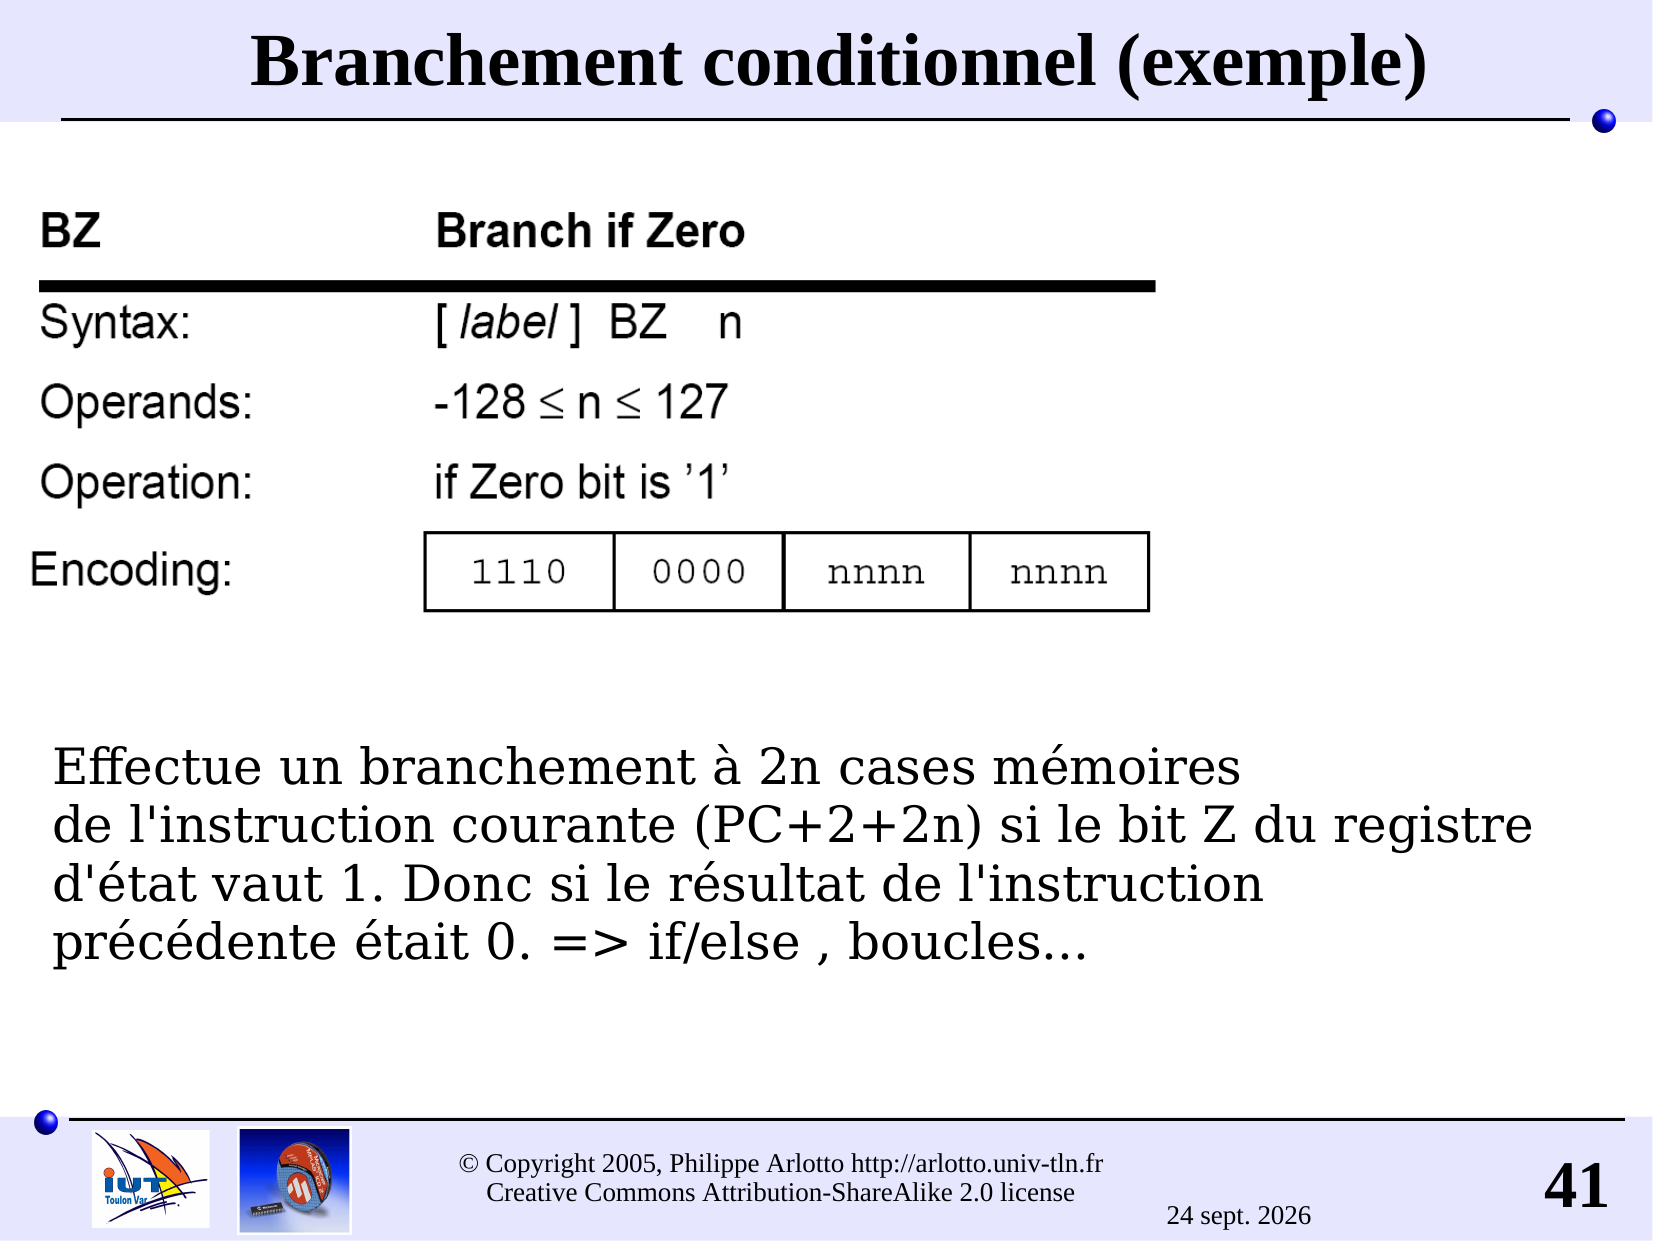

# Branchement conditionnel (exemple)
Effectue un branchement à 2n cases mémoires
de l'instruction courante (PC+2+2n) si le bit Z du registre
d'état vaut 1. Donc si le résultat de l'instruction
précédente était 0. => if/else , boucles...